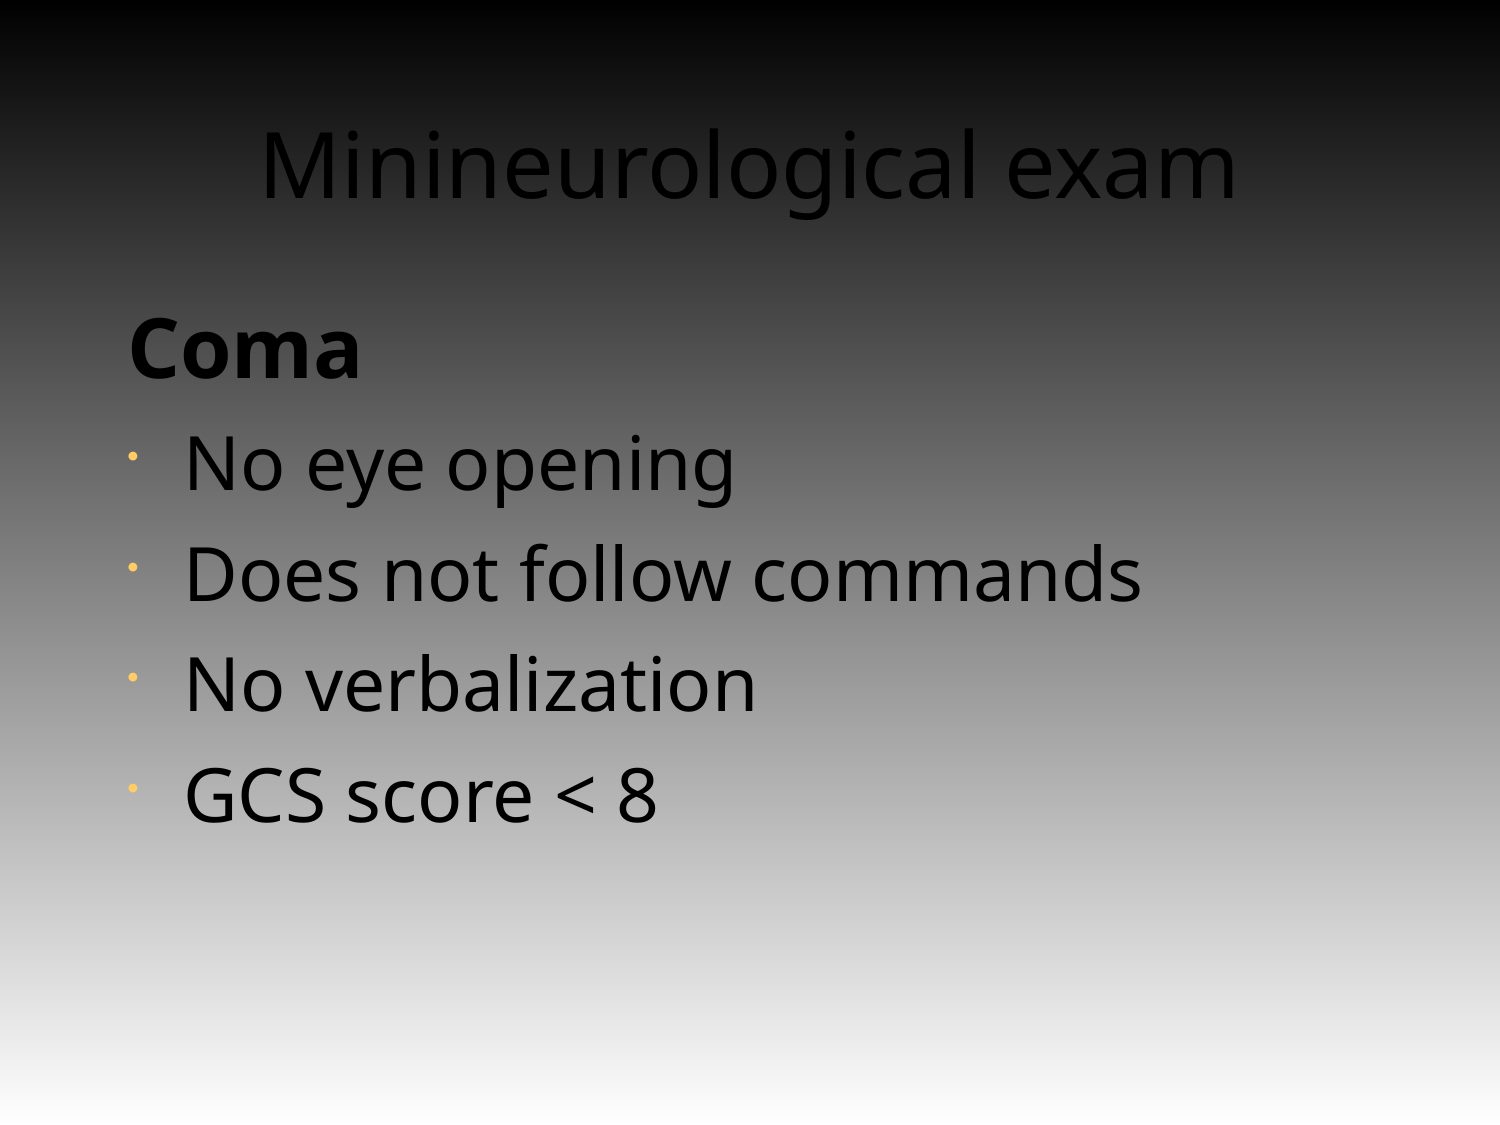

# Minineurological exam
Coma
No eye opening
Does not follow commands
No verbalization
GCS score < 8